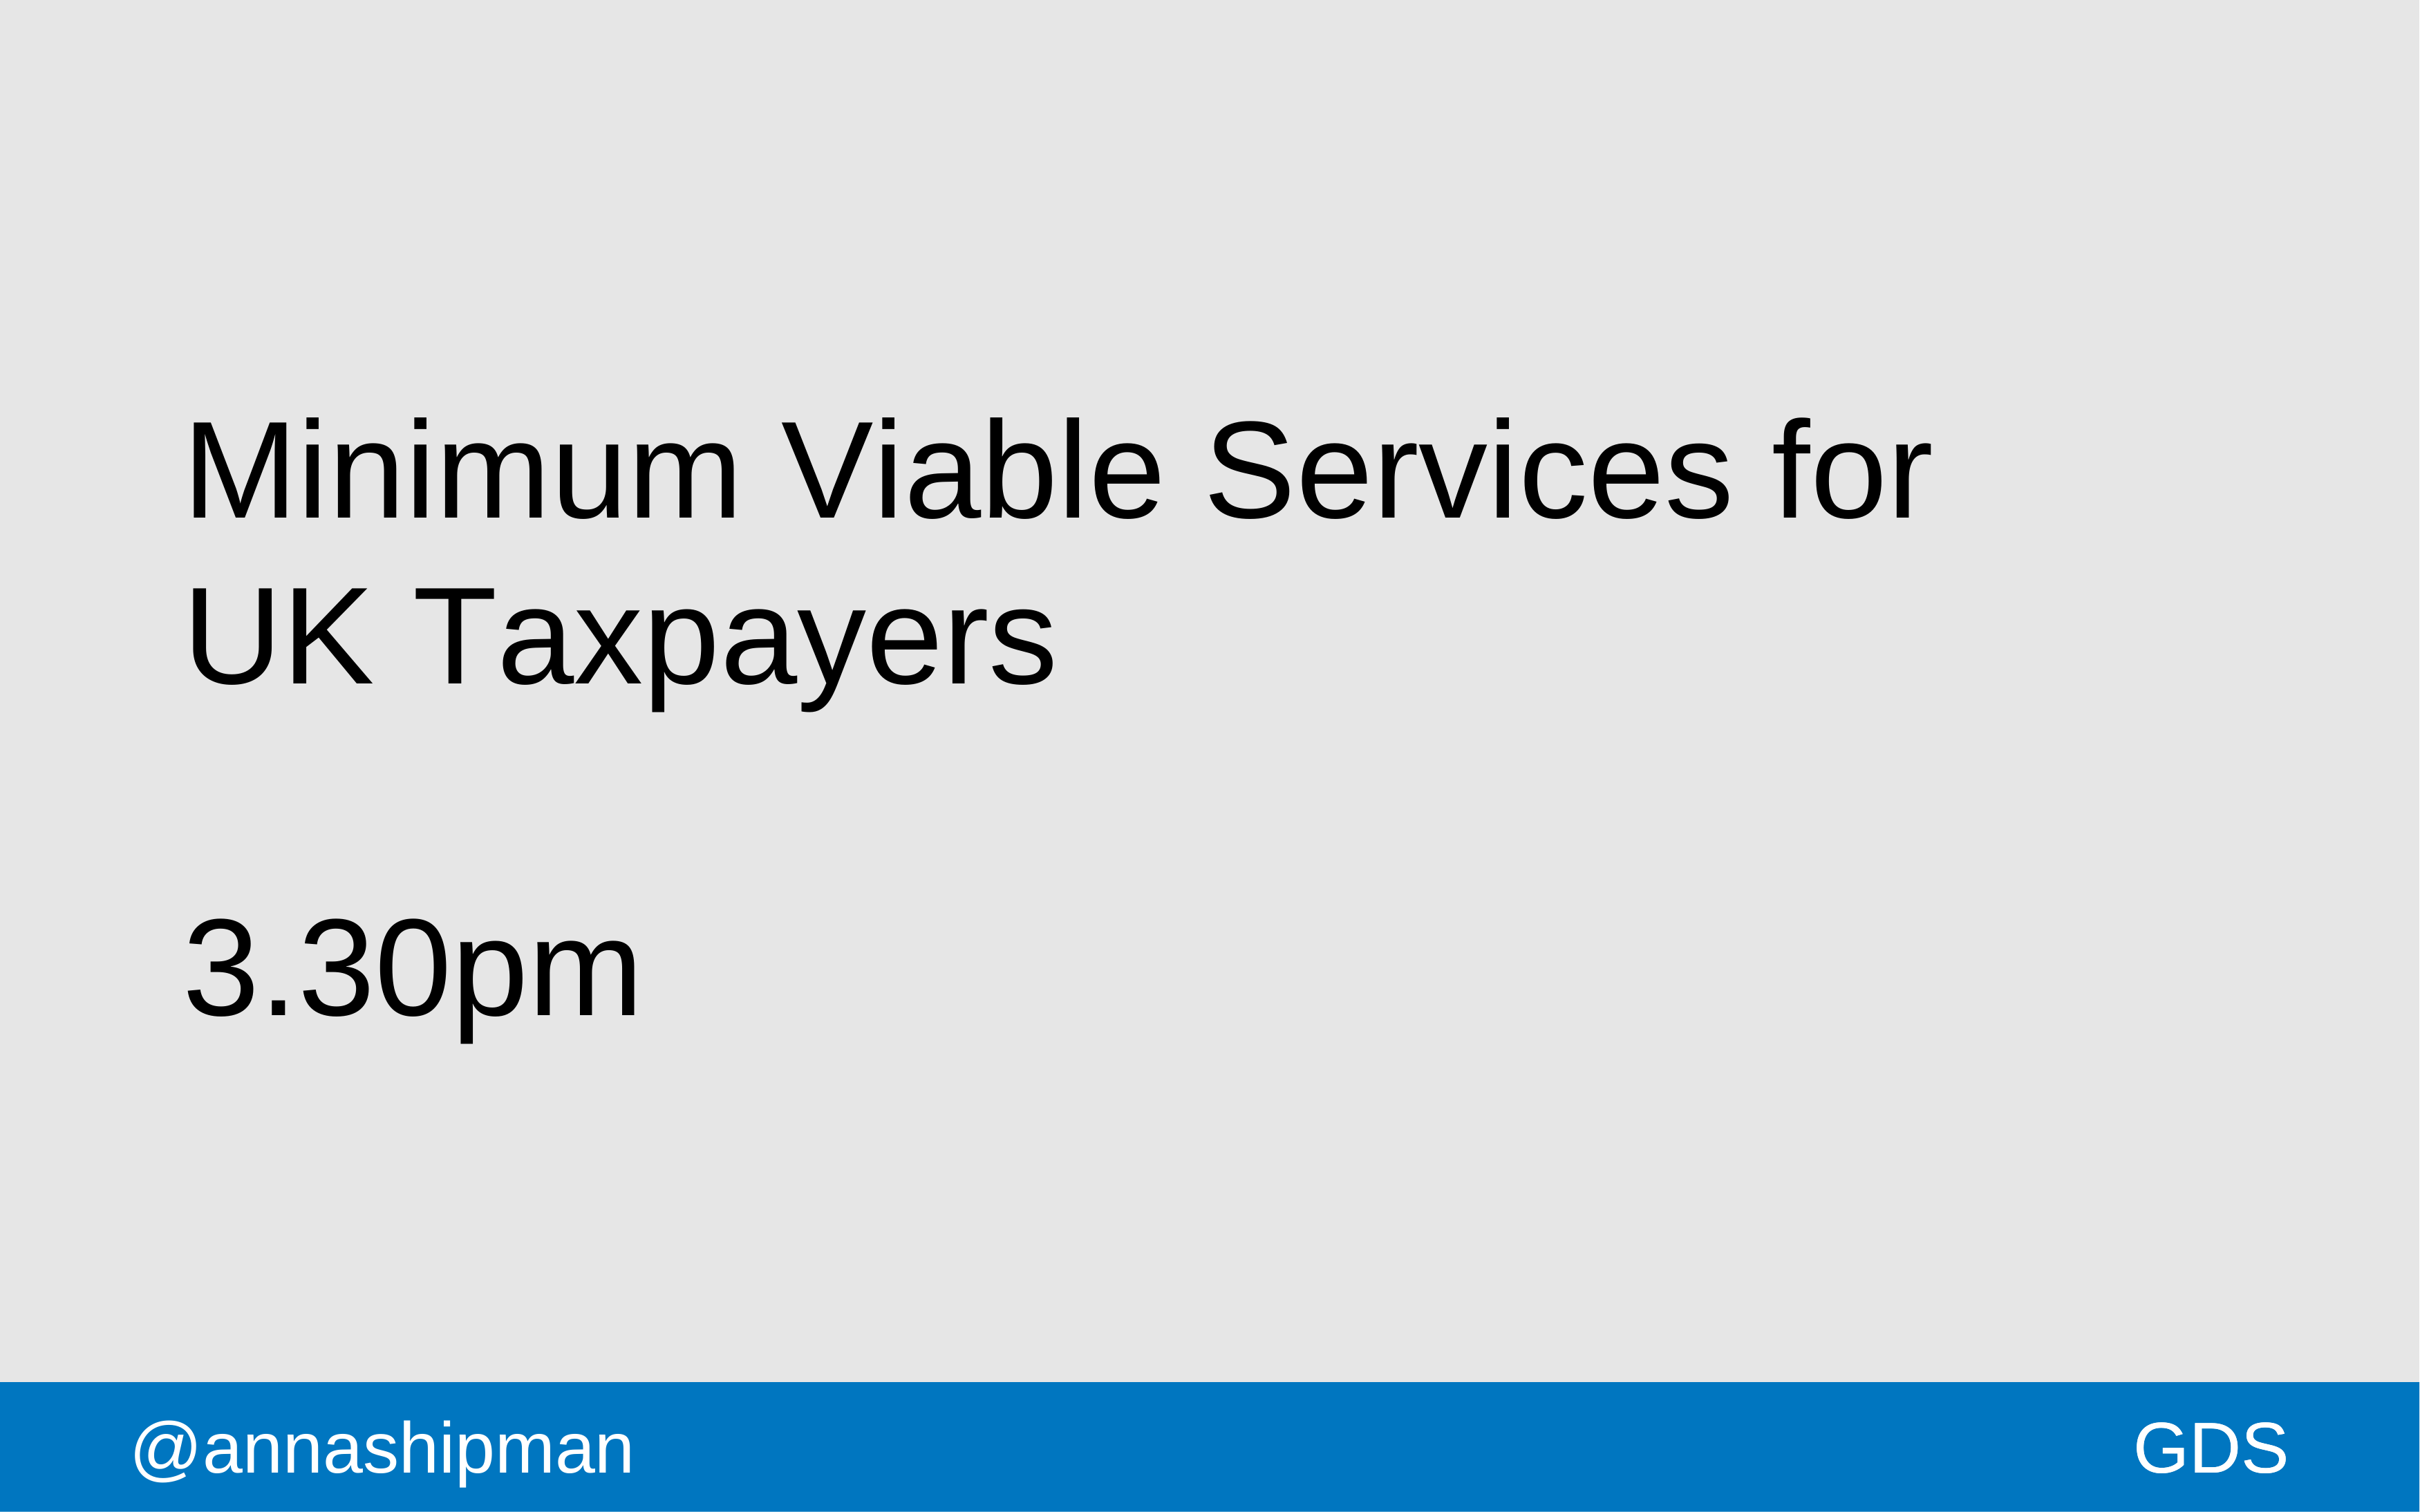

# Minimum Viable Services for UK Taxpayers 3.30pm